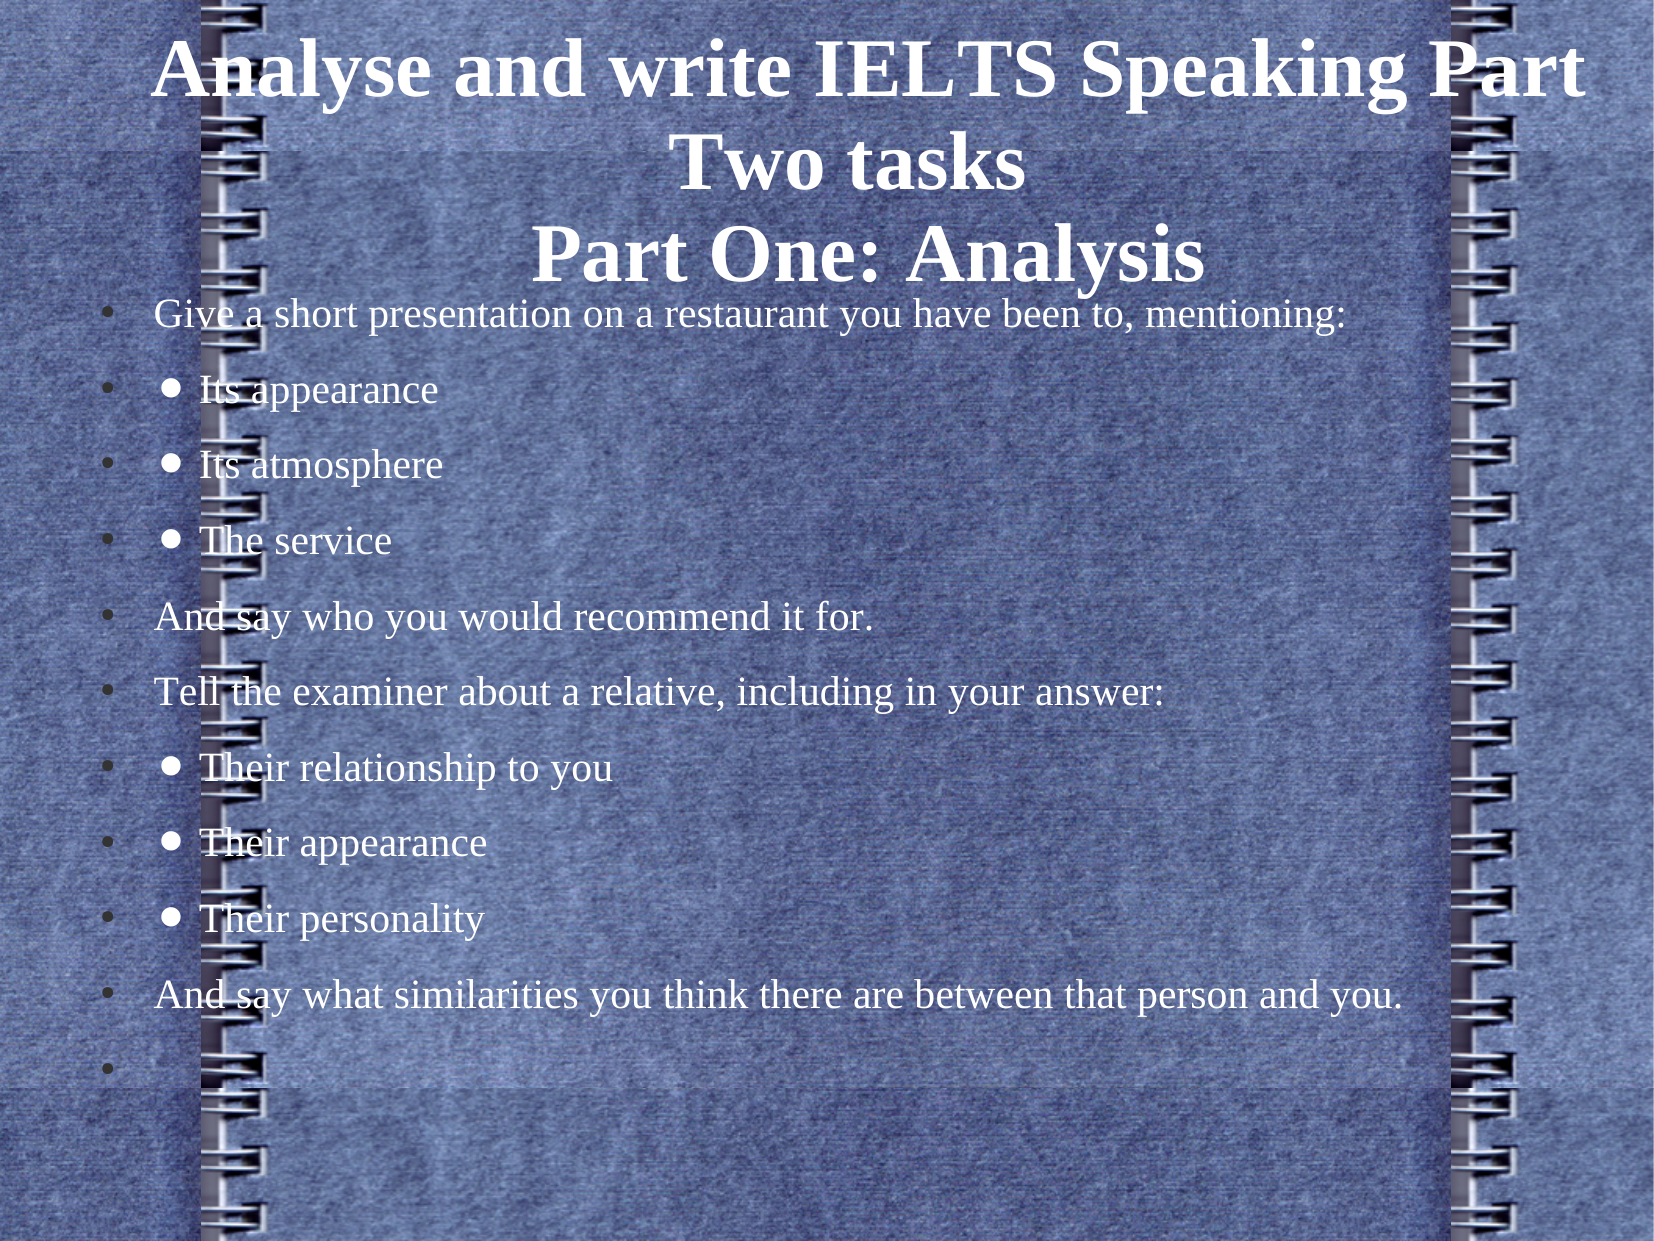

# Analyse and write IELTS Speaking Part Two tasks Part One: Analysis
Give a short presentation on a restaurant you have been to, mentioning:
⚫ Its appearance
⚫ Its atmosphere
⚫ The service
And say who you would recommend it for.
Tell the examiner about a relative, including in your answer:
⚫ Their relationship to you
⚫ Their appearance
⚫ Their personality
And say what similarities you think there are between that person and you.